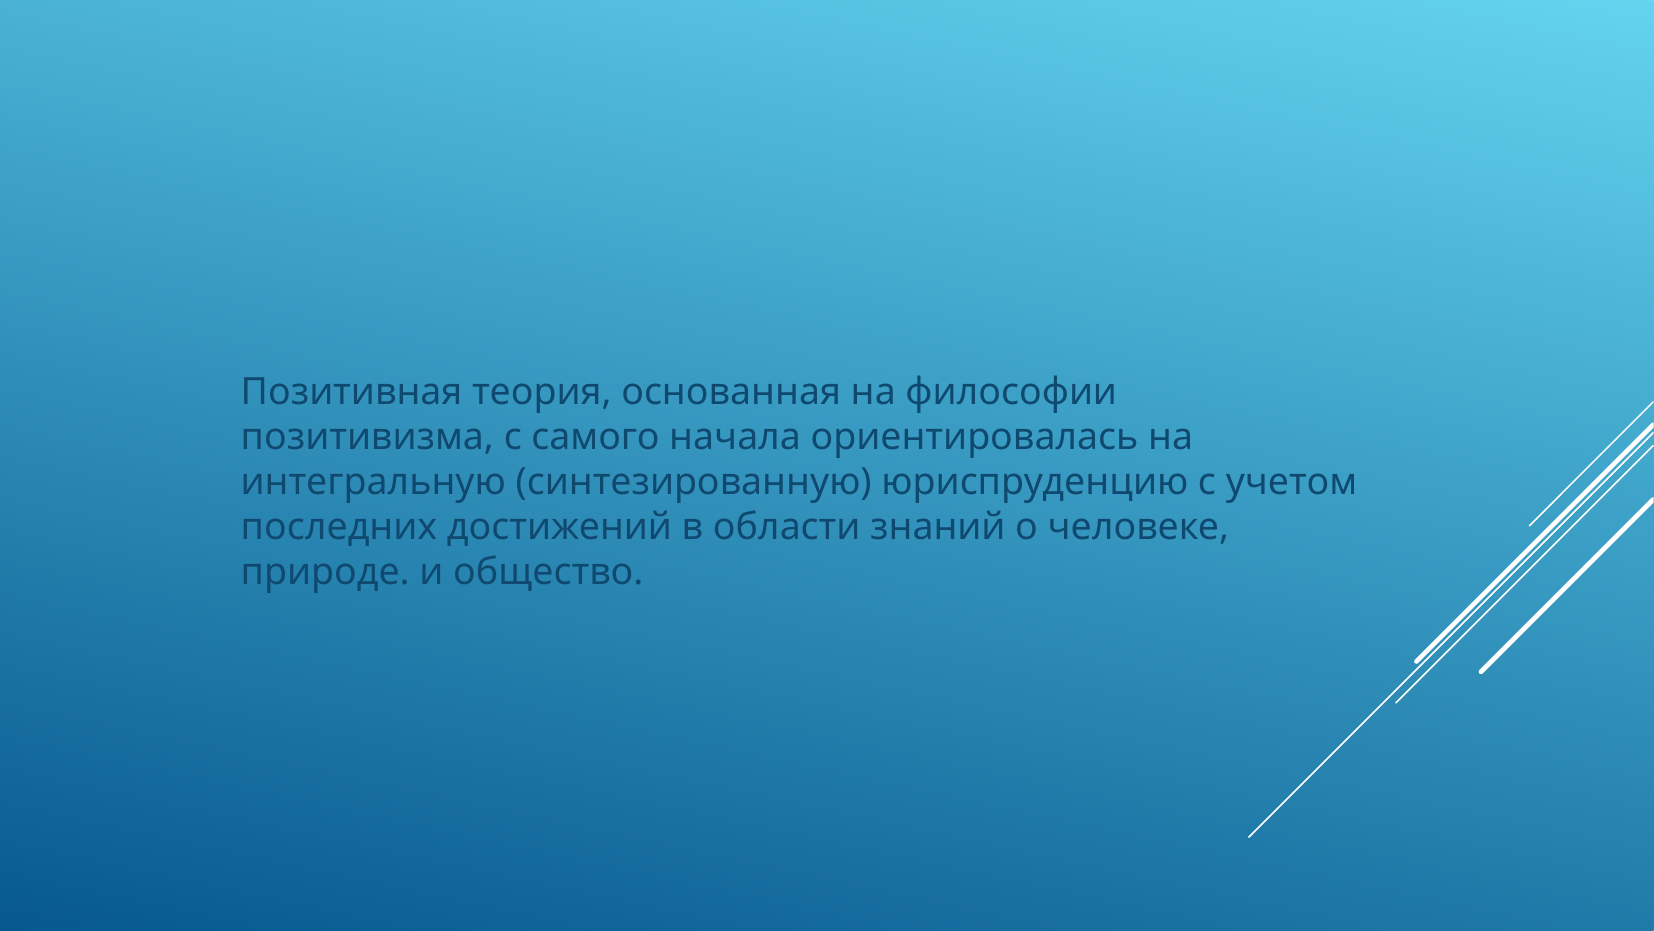

# Позитивная теория, основанная на философии позитивизма, с самого начала ориентировалась на интегральную (синтезированную) юриспруденцию с учетом последних достижений в области знаний о человеке, природе. и общество.